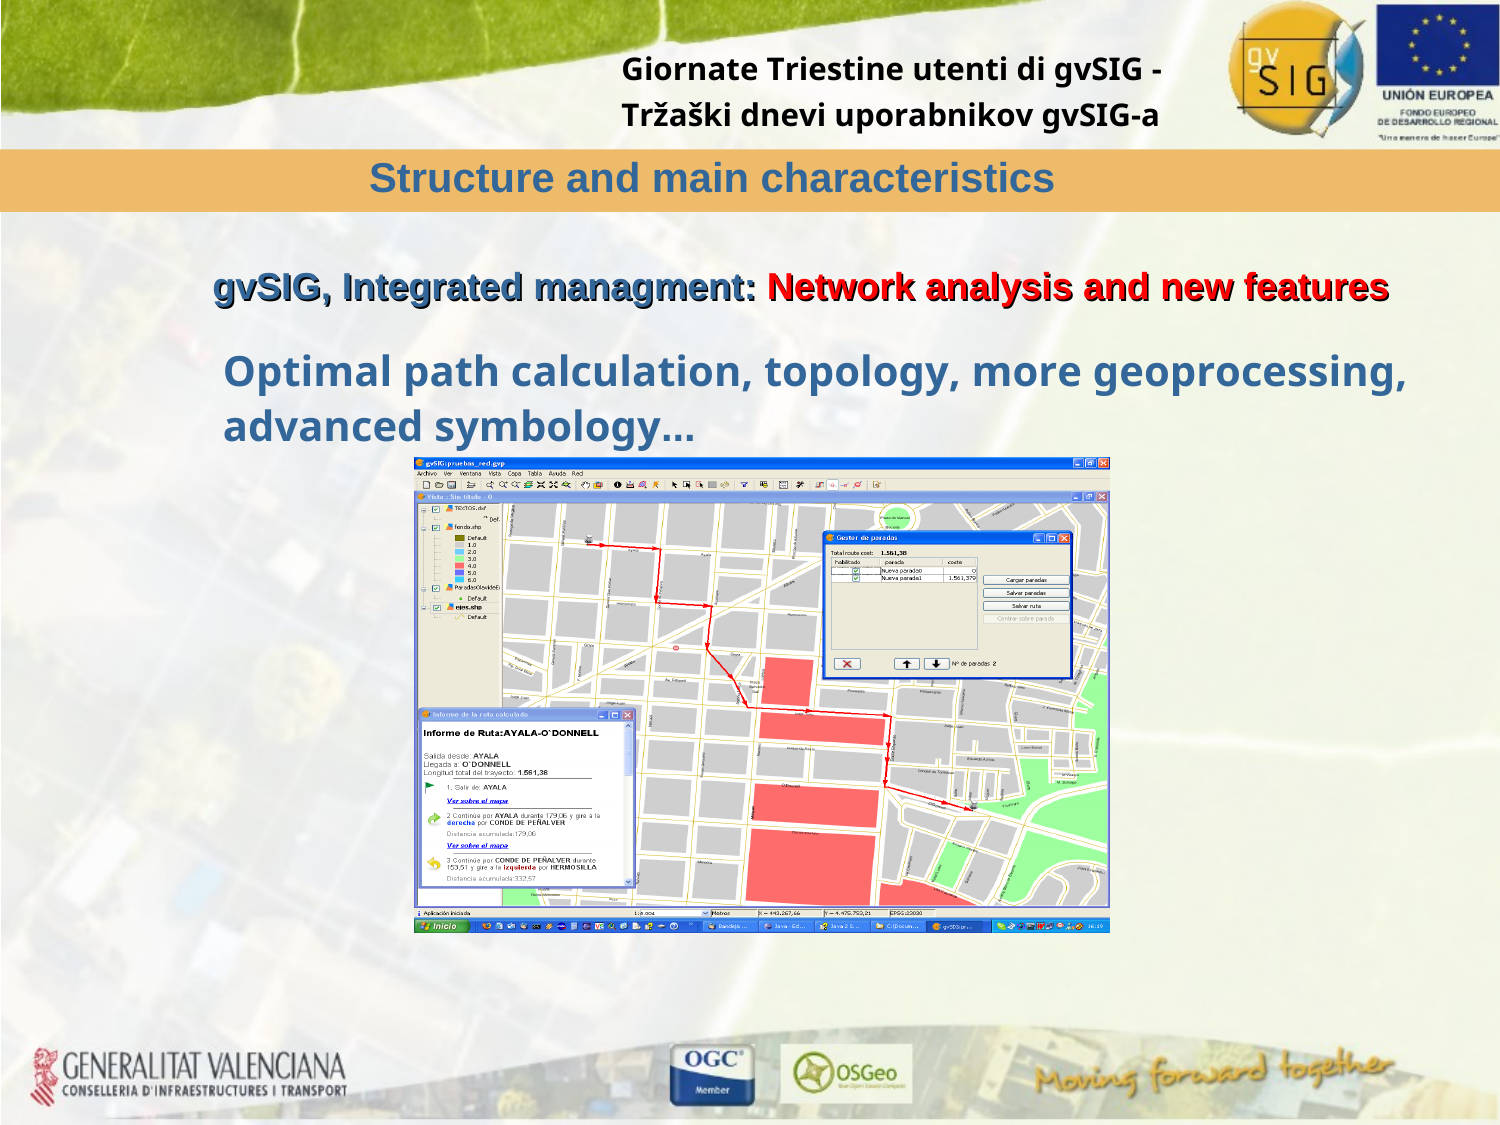

Structure and main characteristics
gvSIG, Integrated managment: Network analysis and new features
Optimal path calculation, topology, more geoprocessing, advanced symbology...